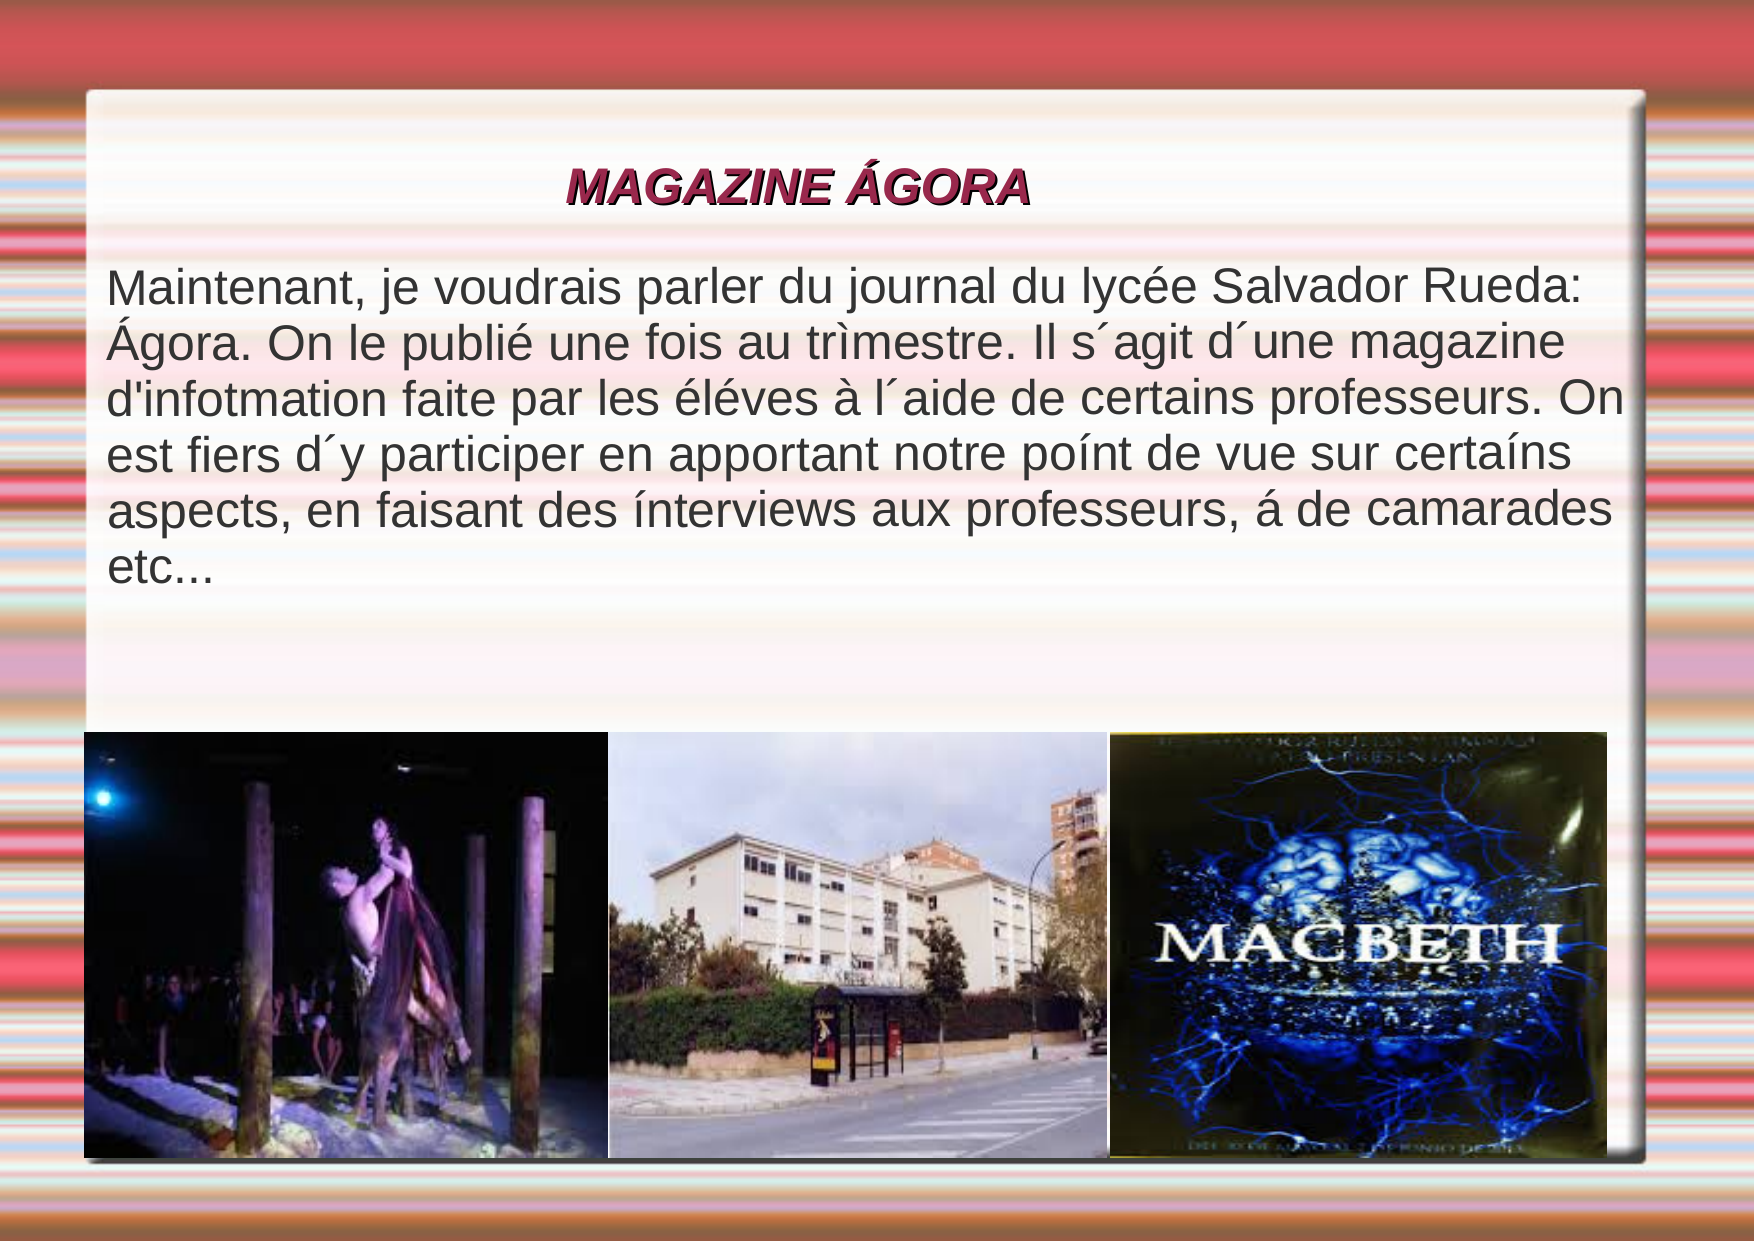

# MAGAZINE ÁGORA
Maintenant, je voudrais parler du journal du lycée Salvador Rueda: Ágora. On le publié une fois au trìmestre. Il s´agit d´une magazine d'infotmation faite par les éléves à l´aide de certains professeurs. On est fiers d´y participer en apportant notre poínt de vue sur certaíns aspects, en faisant des ínterviews aux professeurs, á de camarades etc...